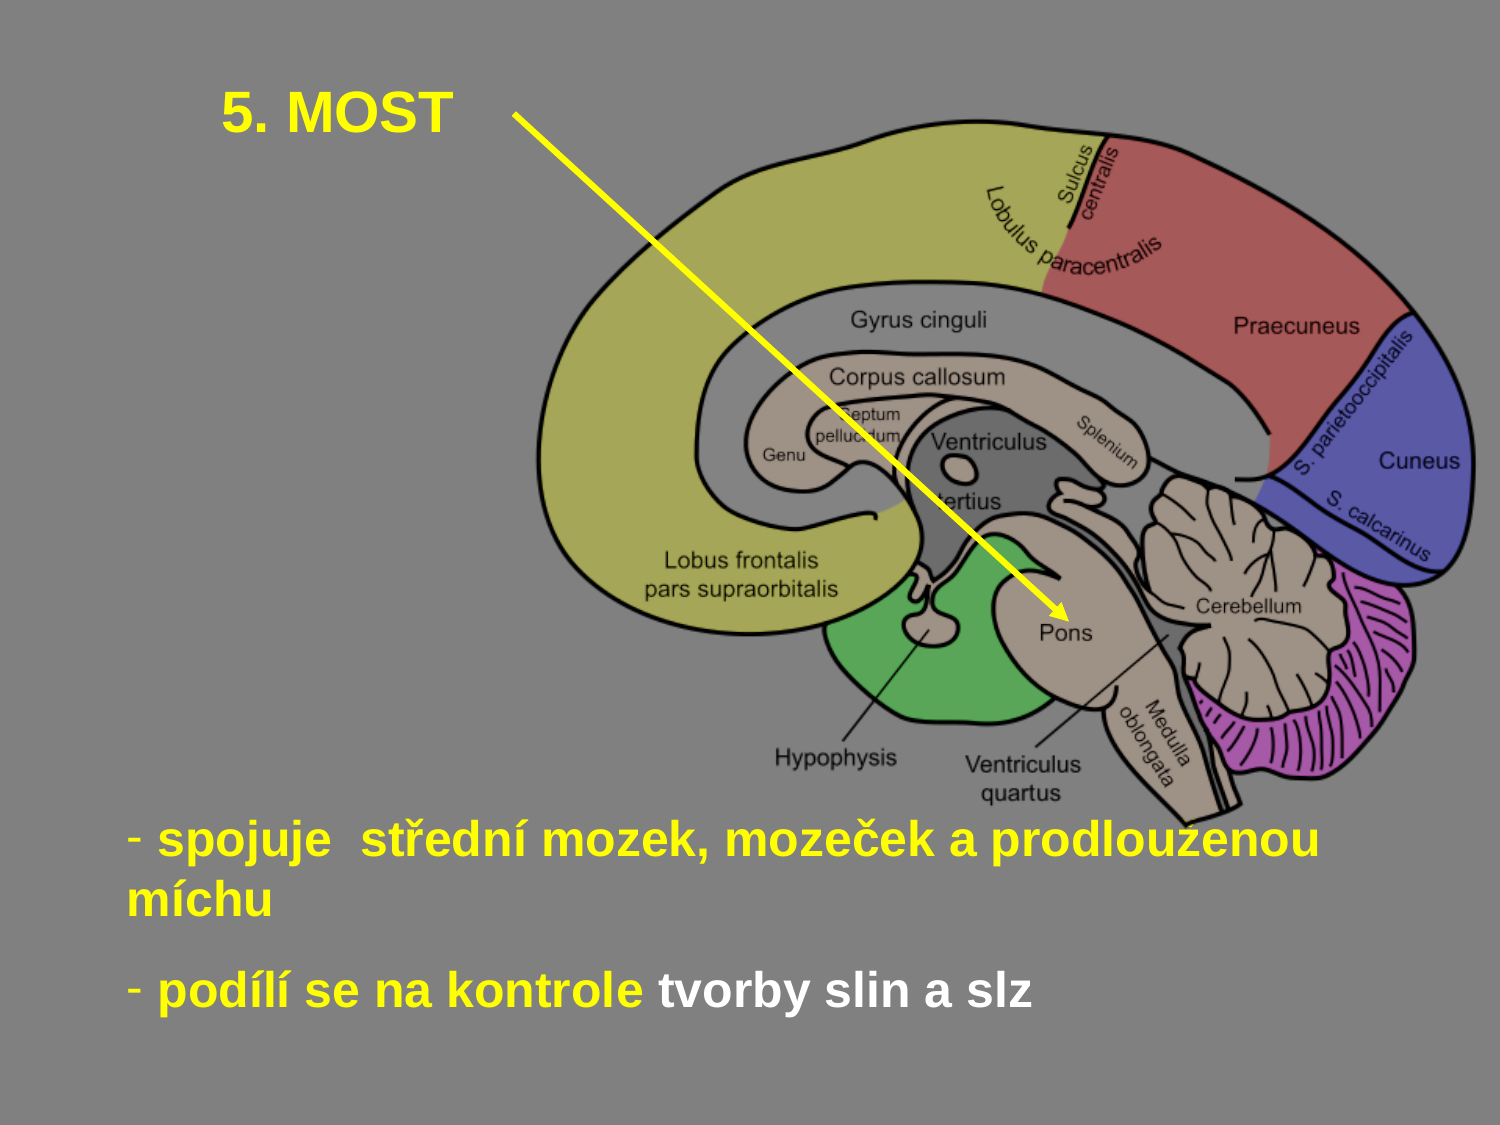

5. MOST
 spojuje střední mozek, mozeček a prodlouženou míchu
 podílí se na kontrole tvorby slin a slz